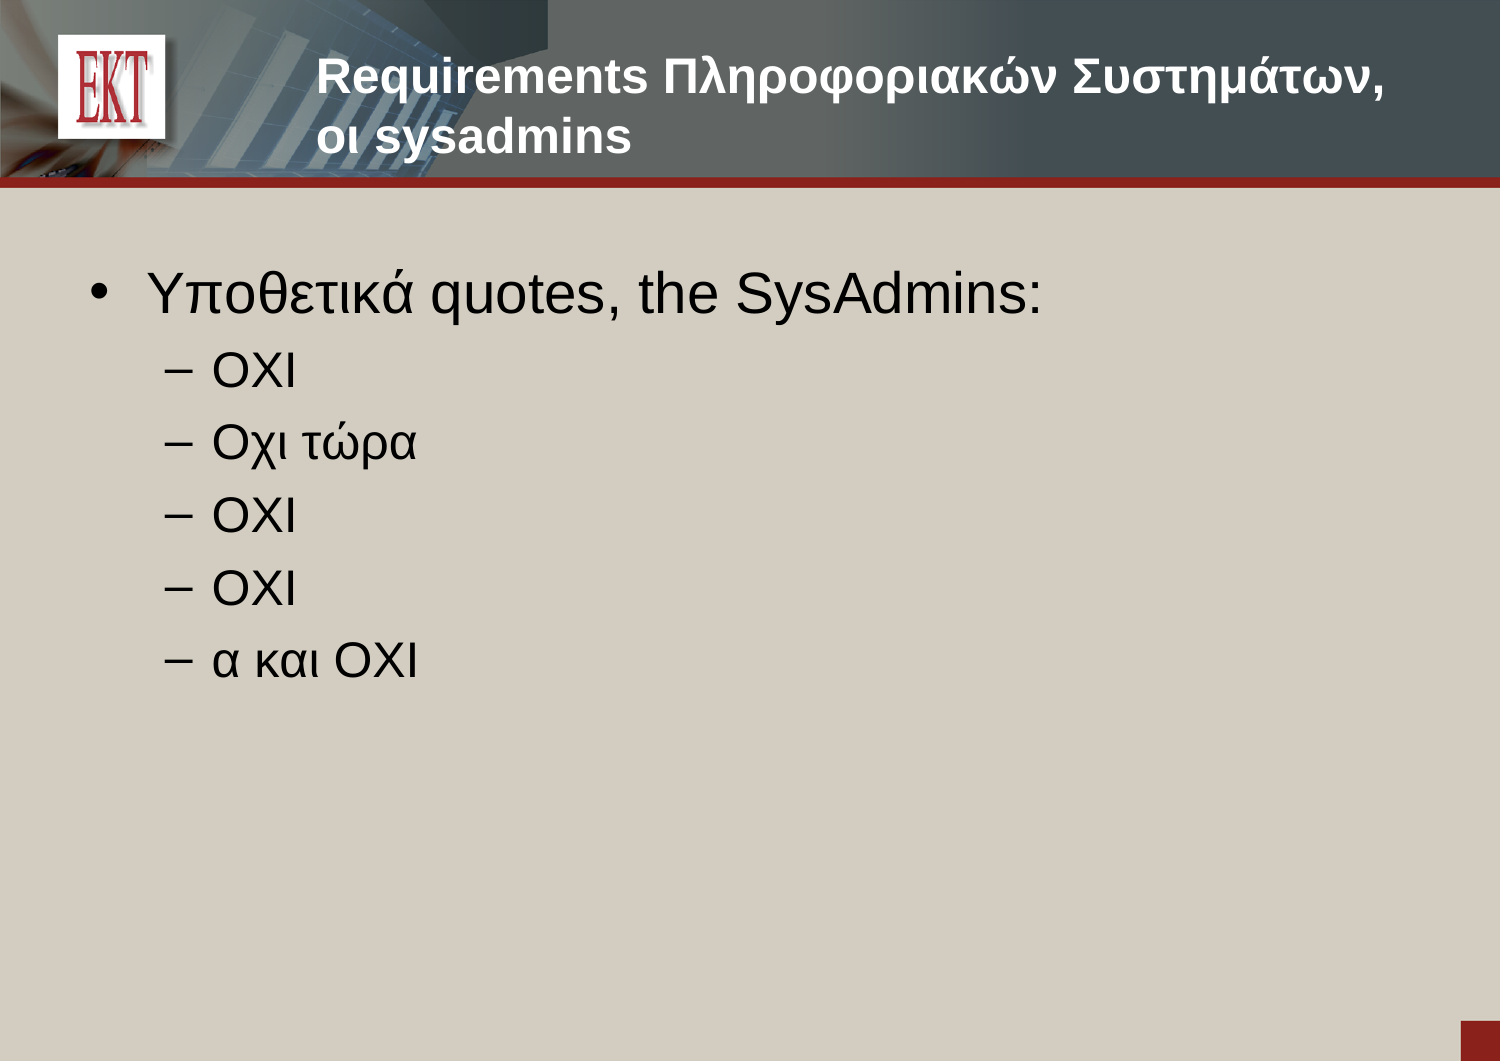

# Requirements Πληροφοριακών Συστημάτων, οι sysadmins
Υποθετικά quotes, the SysAdmins:
ΟΧΙ
Οχι τώρα
ΟΧΙ
ΟΧΙ
α και ΟΧΙ